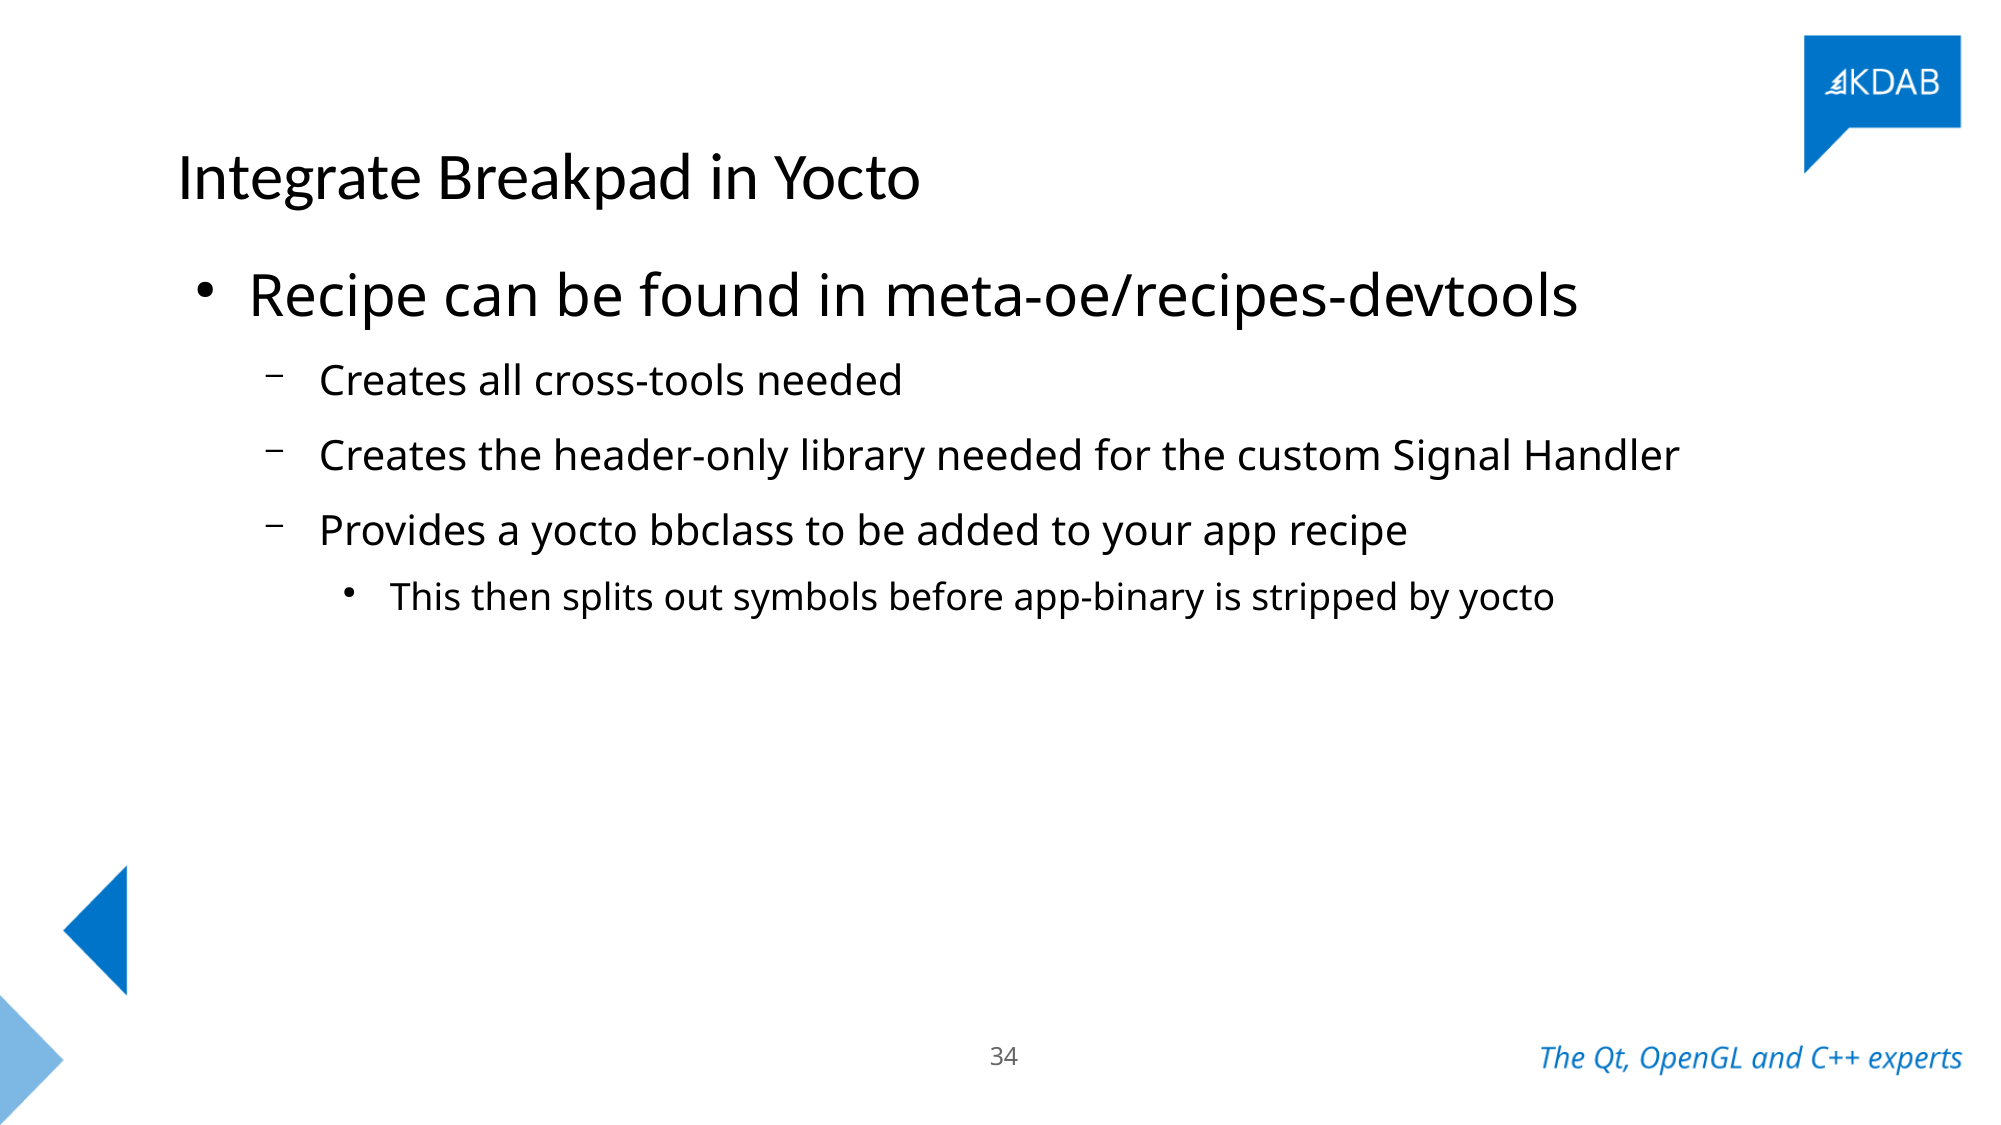

# Integrate Breakpad in Yocto
Recipe can be found in meta-oe/recipes-devtools
Creates all cross-tools needed
Creates the header-only library needed for the custom Signal Handler
Provides a yocto bbclass to be added to your app recipe
This then splits out symbols before app-binary is stripped by yocto